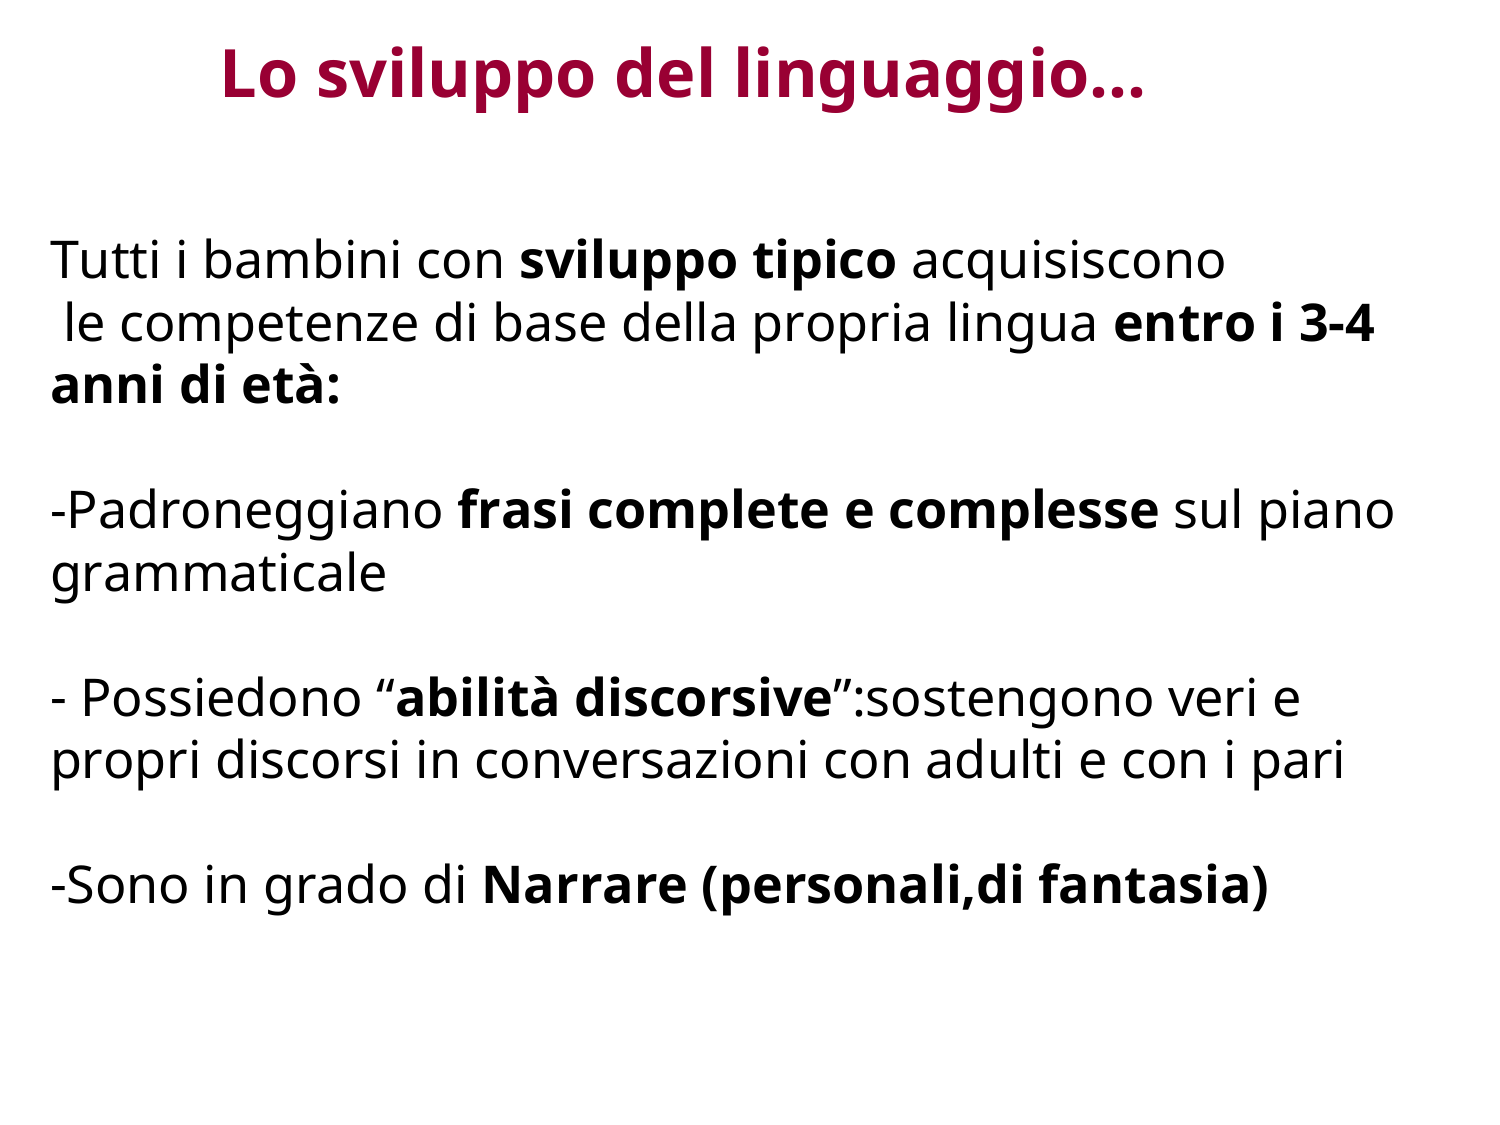

Lo sviluppo del linguaggio…
Tutti i bambini con sviluppo tipico acquisiscono
 le competenze di base della propria lingua entro i 3-4 anni di età:
Padroneggiano frasi complete e complesse sul piano grammaticale
 Possiedono “abilità discorsive”:sostengono veri e propri discorsi in conversazioni con adulti e con i pari
Sono in grado di Narrare (personali,di fantasia)